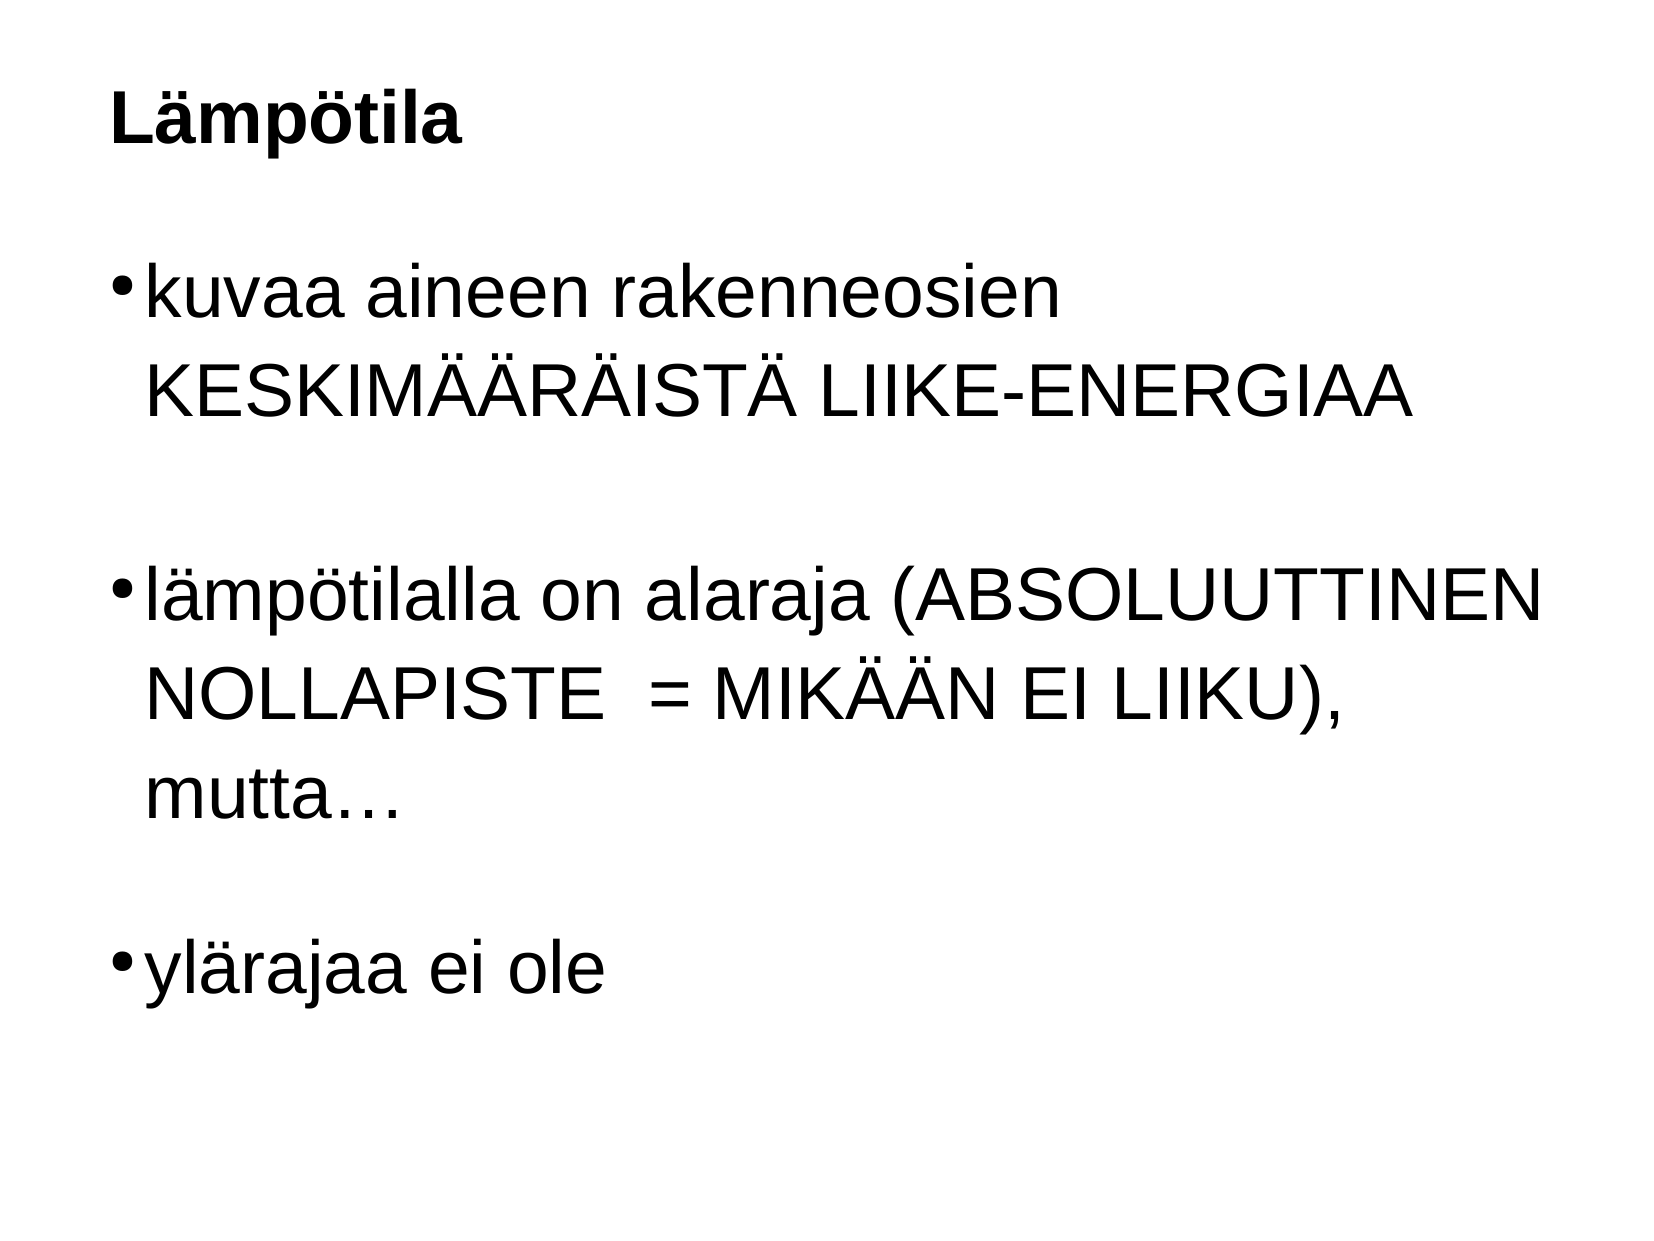

Lämpötila
kuvaa aineen rakenneosien KESKIMÄÄRÄISTÄ LIIKE-ENERGIAA
lämpötilalla on alaraja (ABSOLUUTTINEN NOLLAPISTE = MIKÄÄN EI LIIKU), mutta…
ylärajaa ei ole